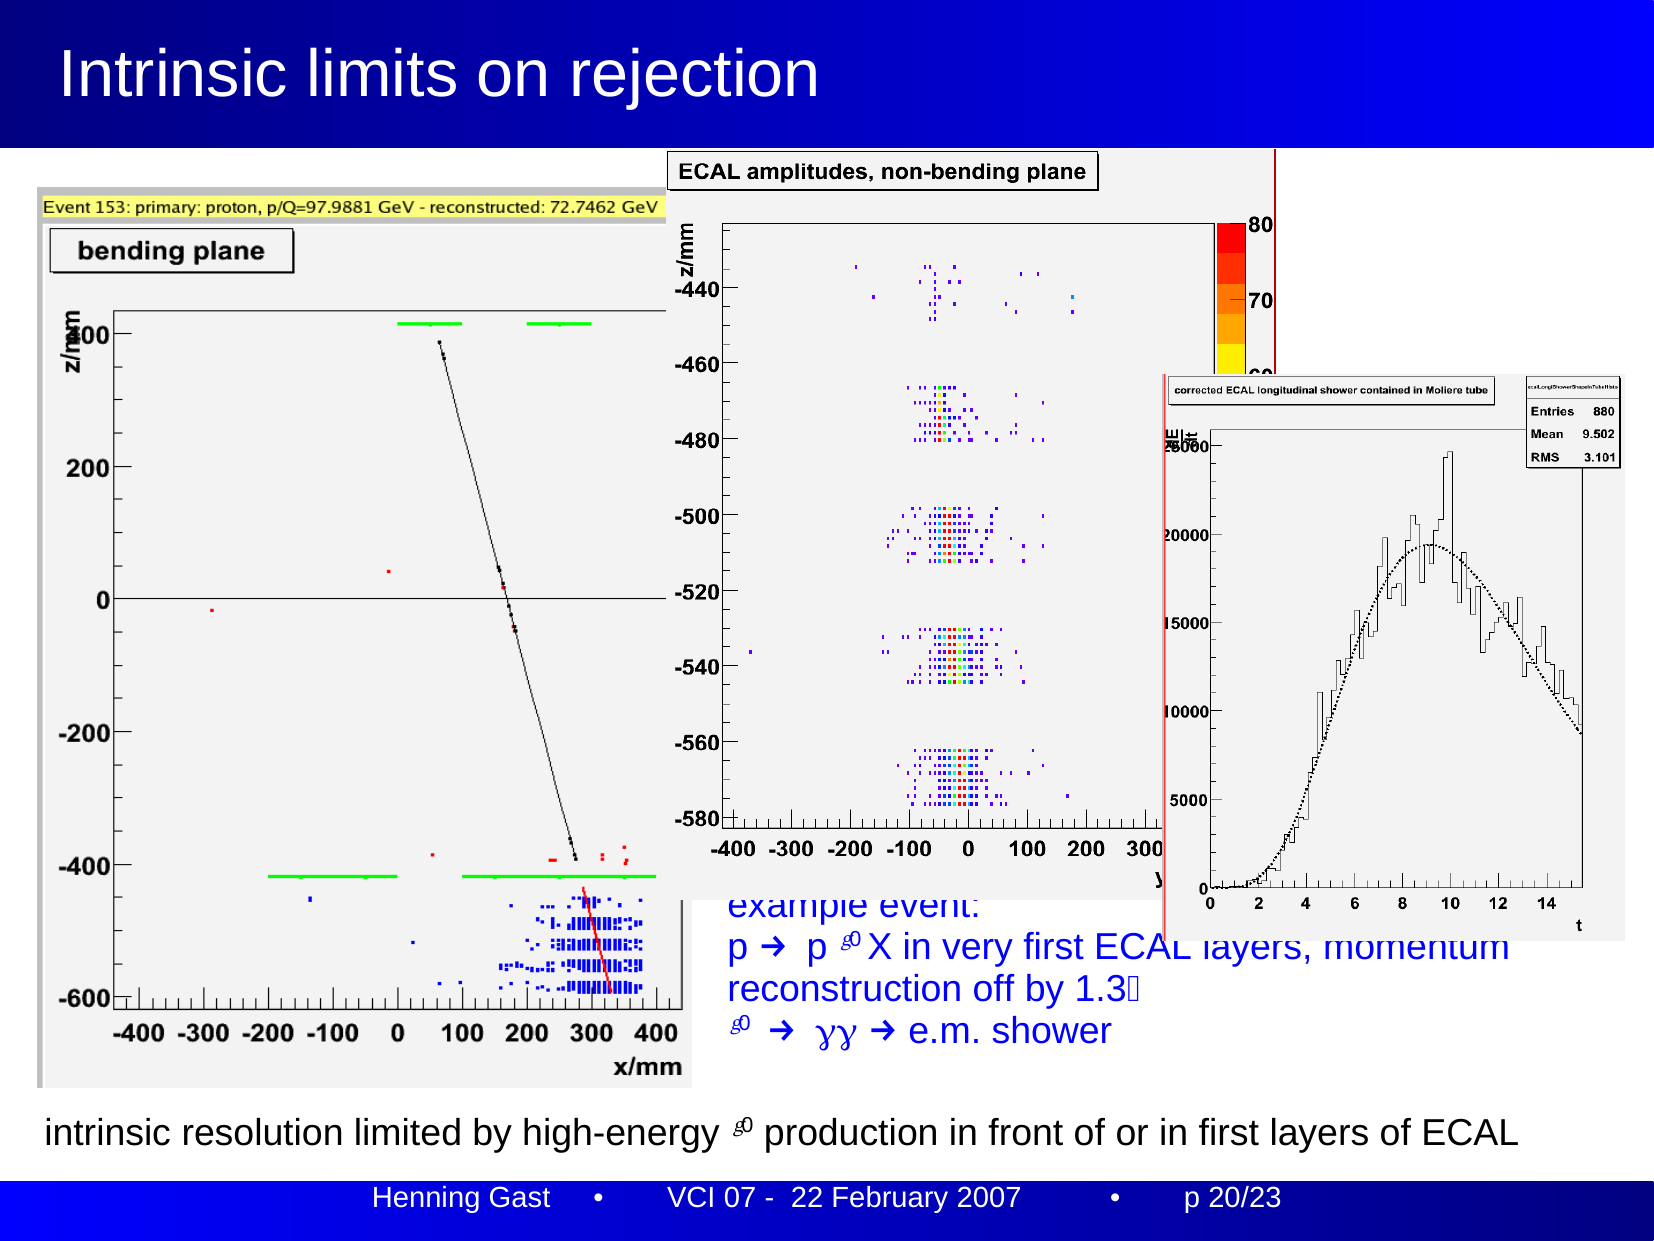

# Intrinsic limits on rejection
example event:
p → p 0 X in very first ECAL layers, momentum reconstruction off by 1.3
0 →  → e.m. shower
intrinsic resolution limited by high-energy 0 production in front of or in first layers of ECAL